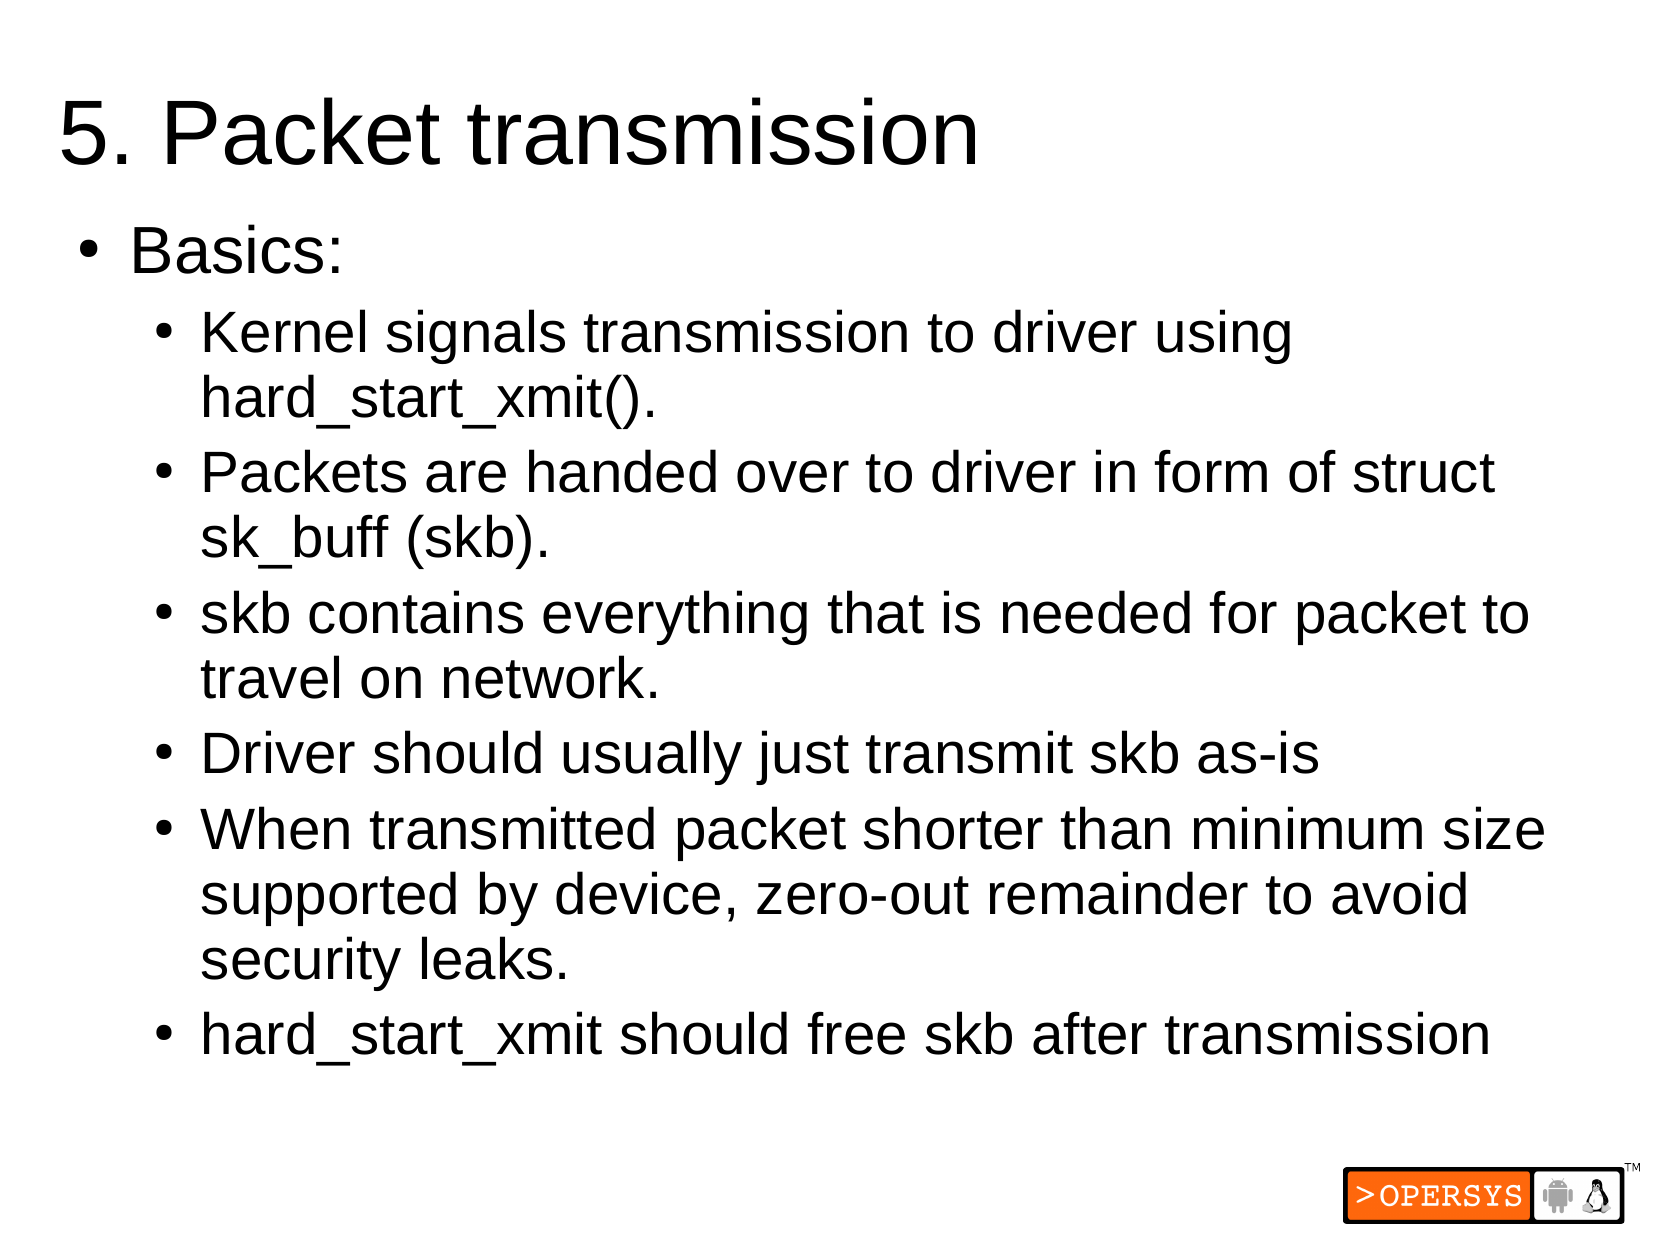

# 5. Packet transmission
Basics:
Kernel signals transmission to driver using hard_start_xmit().
Packets are handed over to driver in form of struct sk_buff (skb).
skb contains everything that is needed for packet to travel on network.
Driver should usually just transmit skb as-is
When transmitted packet shorter than minimum size supported by device, zero-out remainder to avoid security leaks.
hard_start_xmit should free skb after transmission